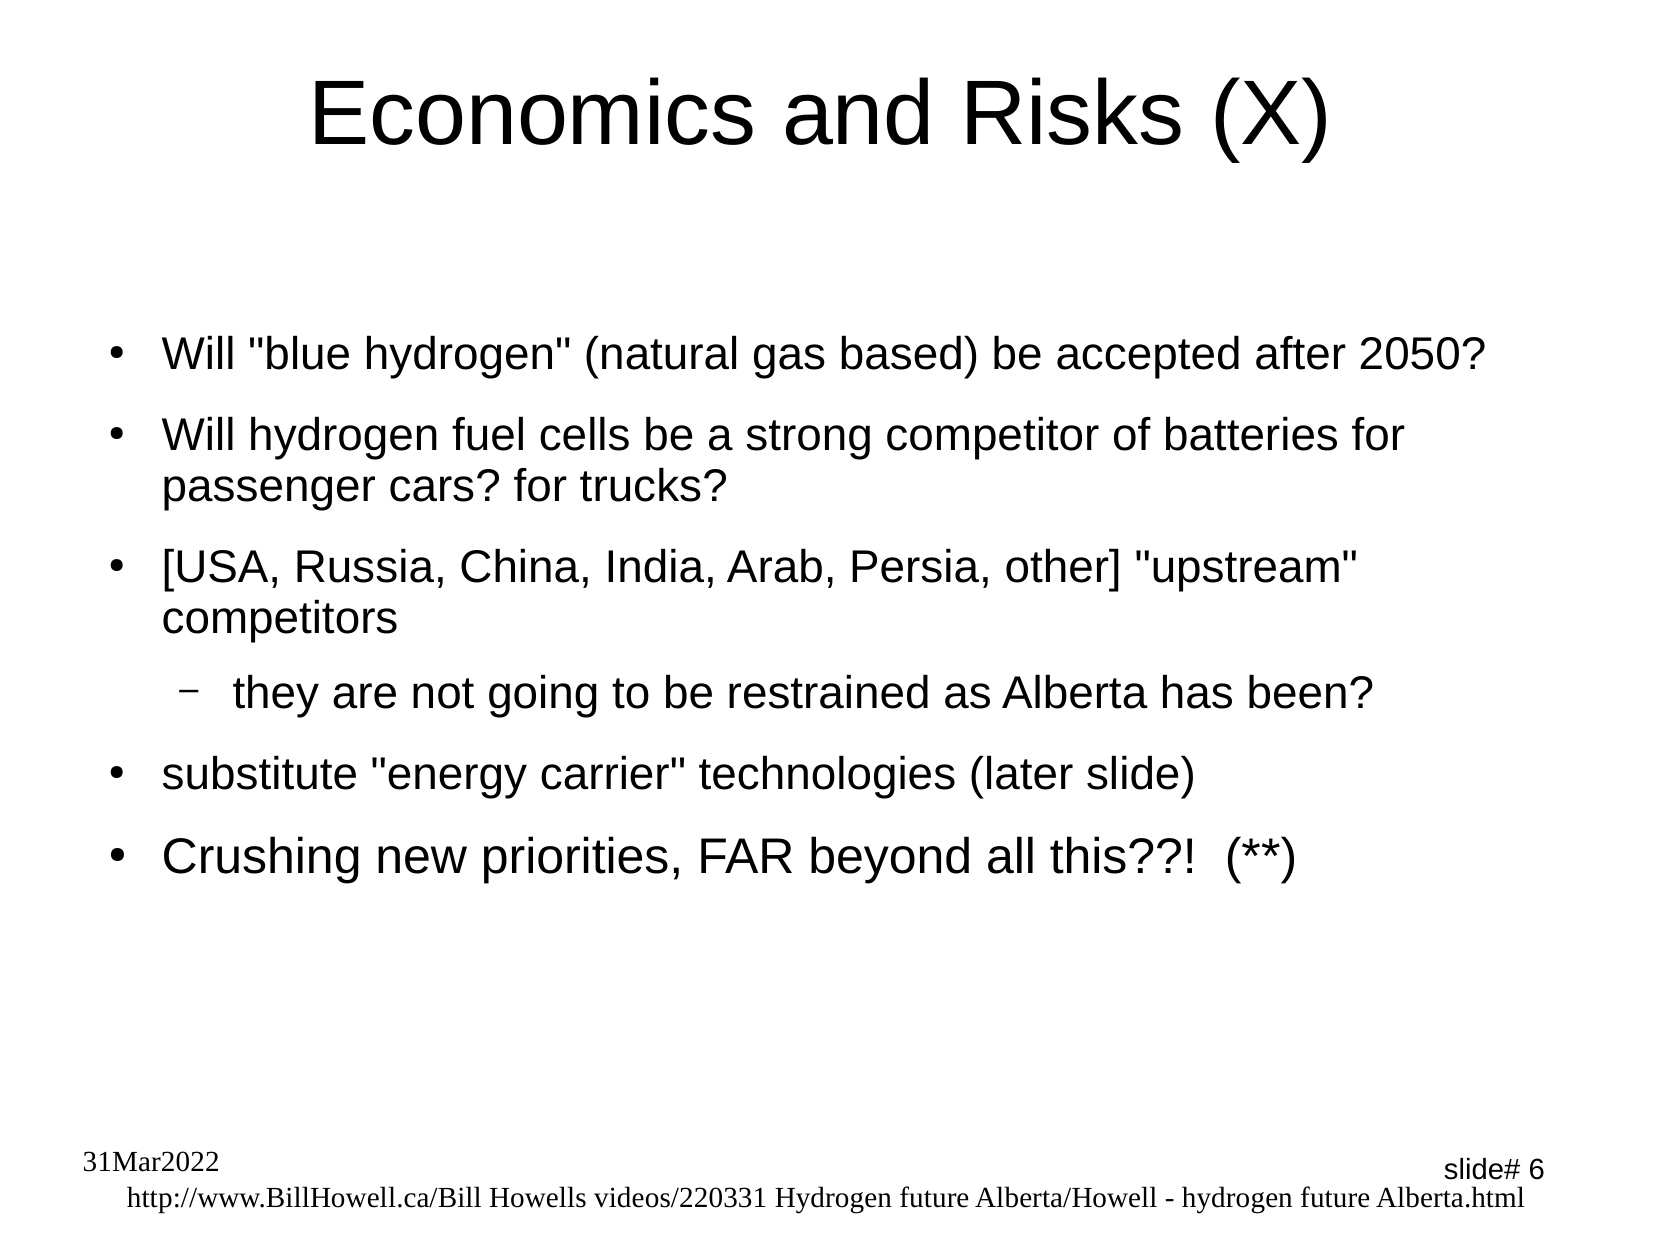

# Economics and Risks (X)
Will "blue hydrogen" (natural gas based) be accepted after 2050?
Will hydrogen fuel cells be a strong competitor of batteries for passenger cars? for trucks?
[USA, Russia, China, India, Arab, Persia, other] "upstream" competitors
they are not going to be restrained as Alberta has been?
substitute "energy carrier" technologies (later slide)
Crushing new priorities, FAR beyond all this??! (**)
slide# 6
31Mar2022
http://www.BillHowell.ca/Bill Howells videos/220331 Hydrogen future Alberta/Howell - hydrogen future Alberta.html